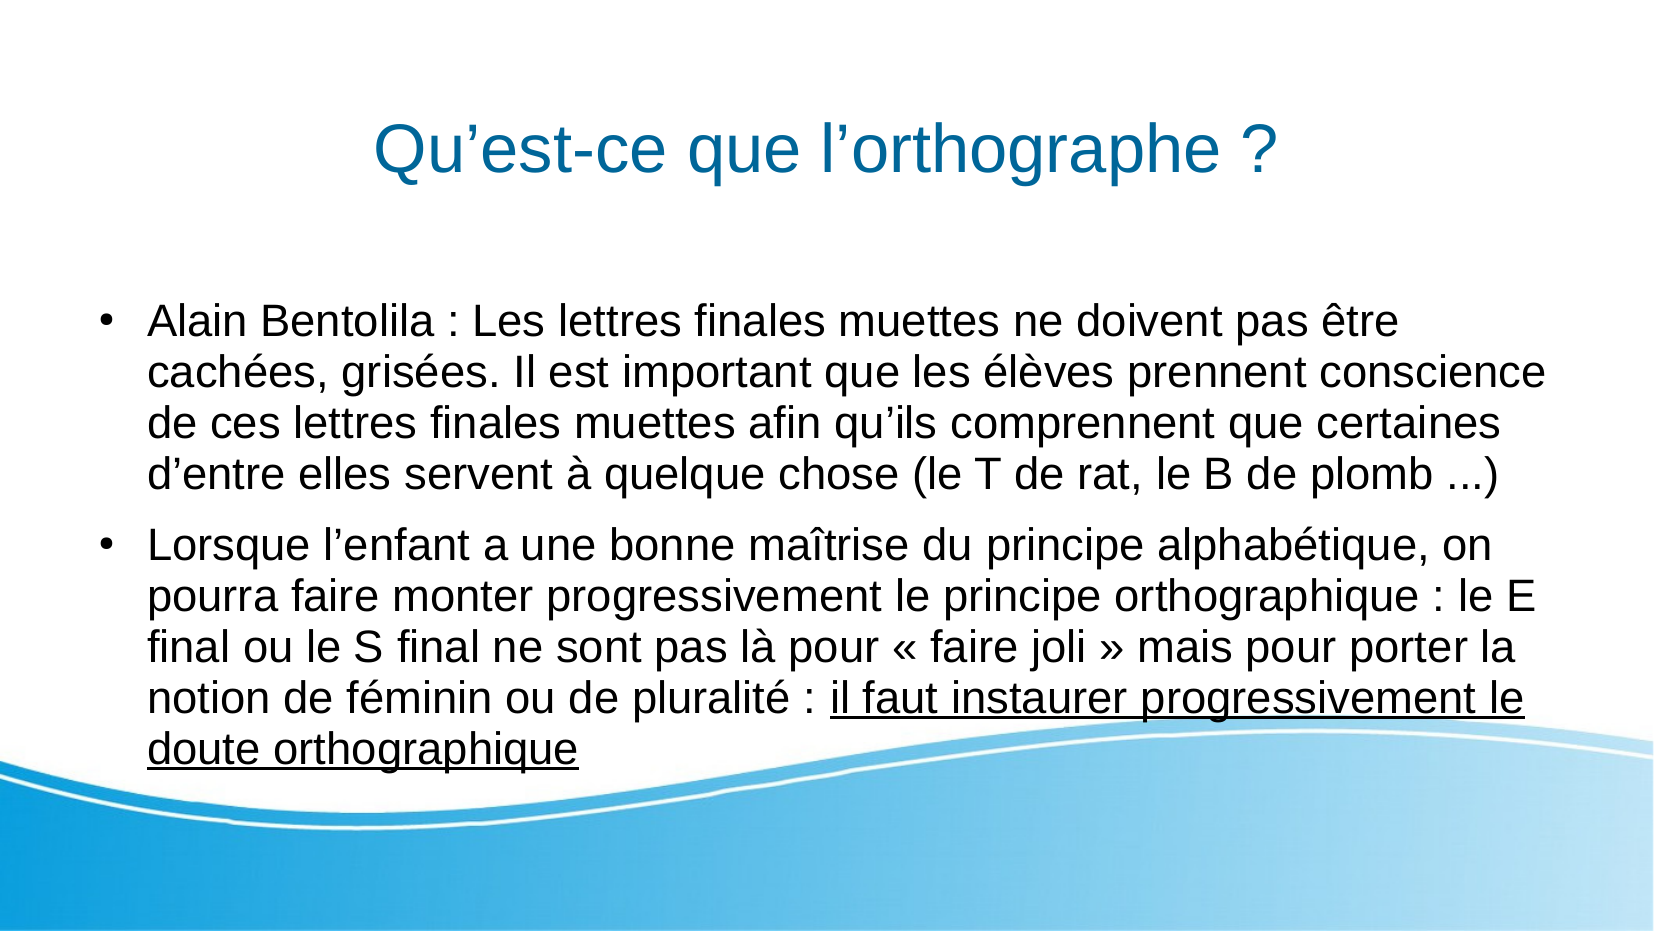

# Qu’est-ce que l’orthographe ?
Alain Bentolila : Les lettres finales muettes ne doivent pas être cachées, grisées. Il est important que les élèves prennent conscience de ces lettres finales muettes afin qu’ils comprennent que certaines d’entre elles servent à quelque chose (le T de rat, le B de plomb ...)
Lorsque l’enfant a une bonne maîtrise du principe alphabétique, on pourra faire monter progressivement le principe orthographique : le E final ou le S final ne sont pas là pour « faire joli » mais pour porter la notion de féminin ou de pluralité : il faut instaurer progressivement le doute orthographique